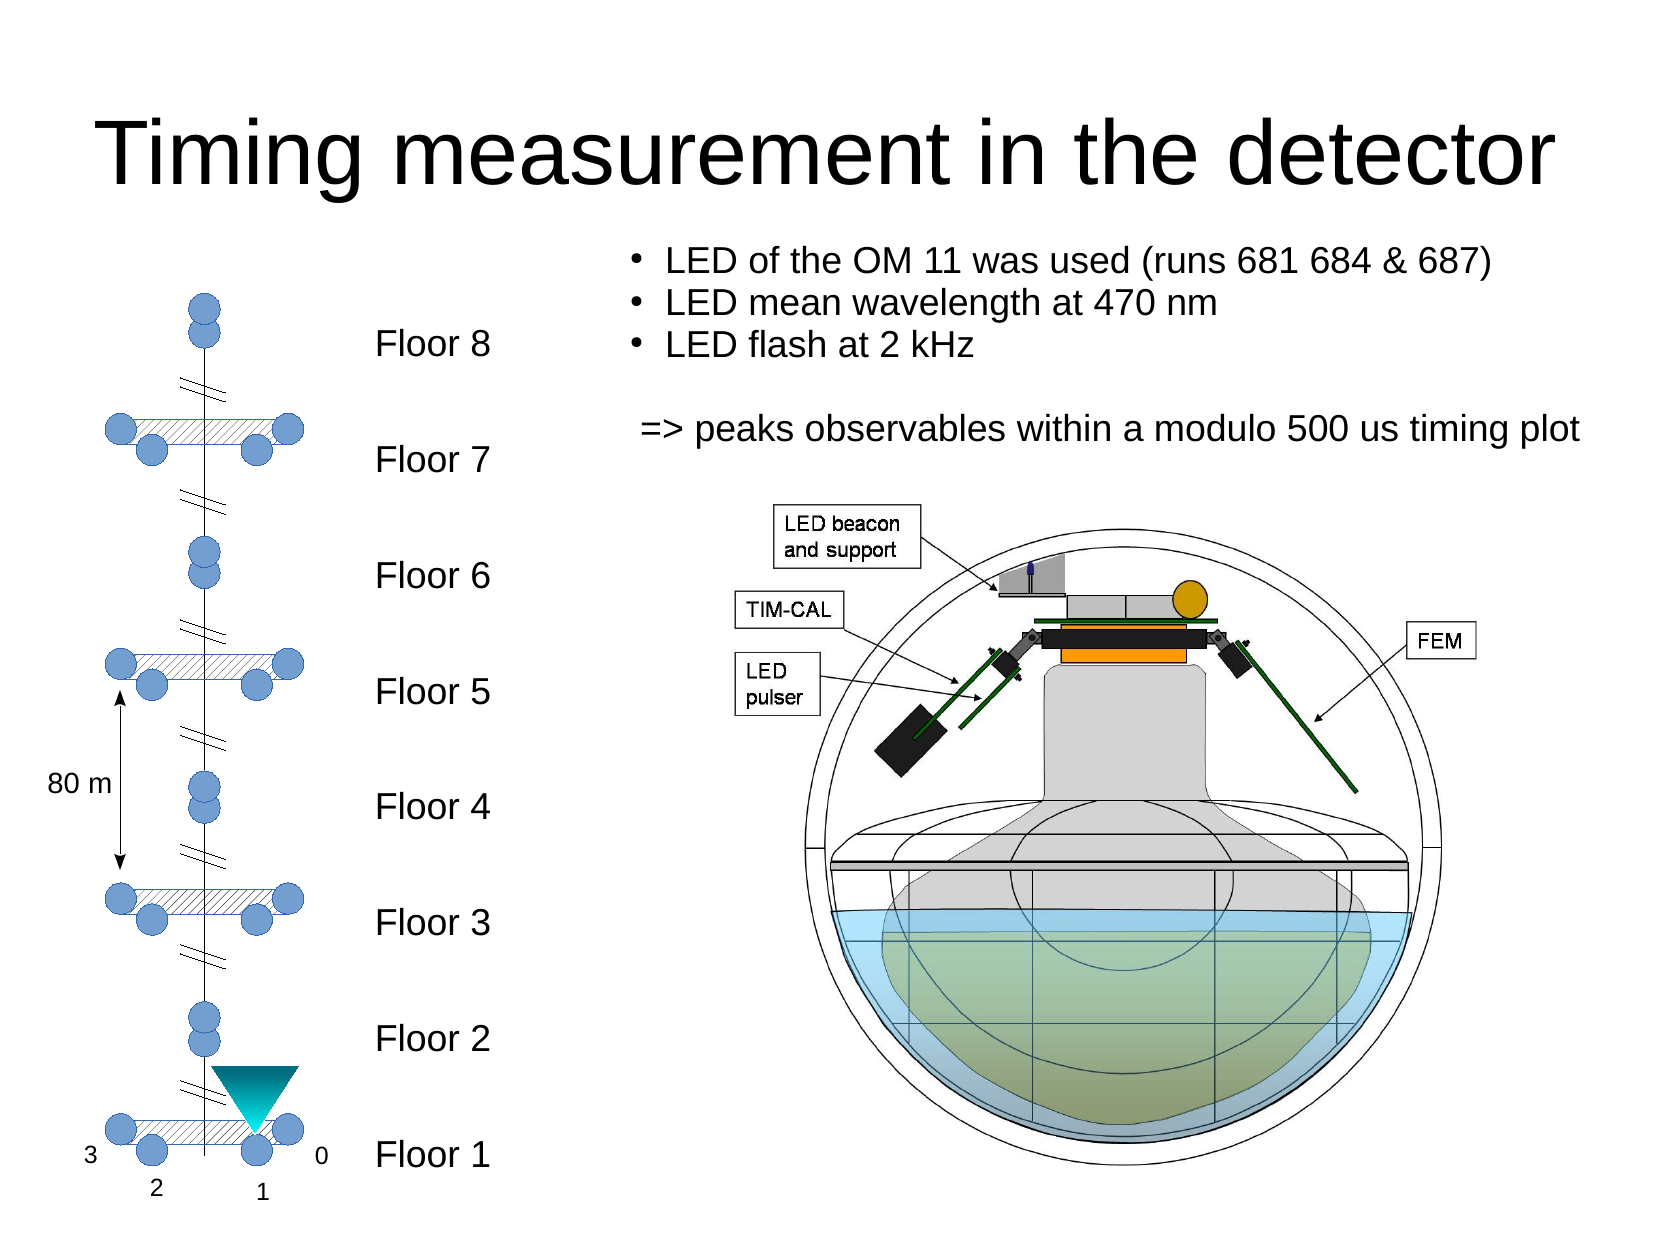

# Timing measurement in the detector
LED of the OM 11 was used (runs 681 684 & 687)
LED mean wavelength at 470 nm
LED flash at 2 kHz
 => peaks observables within a modulo 500 us timing plot
Floor 8
Floor 7
Floor 6
Floor 5
80 m
Floor 4
Floor 3
Floor 2
Floor 1
3
0
2
1